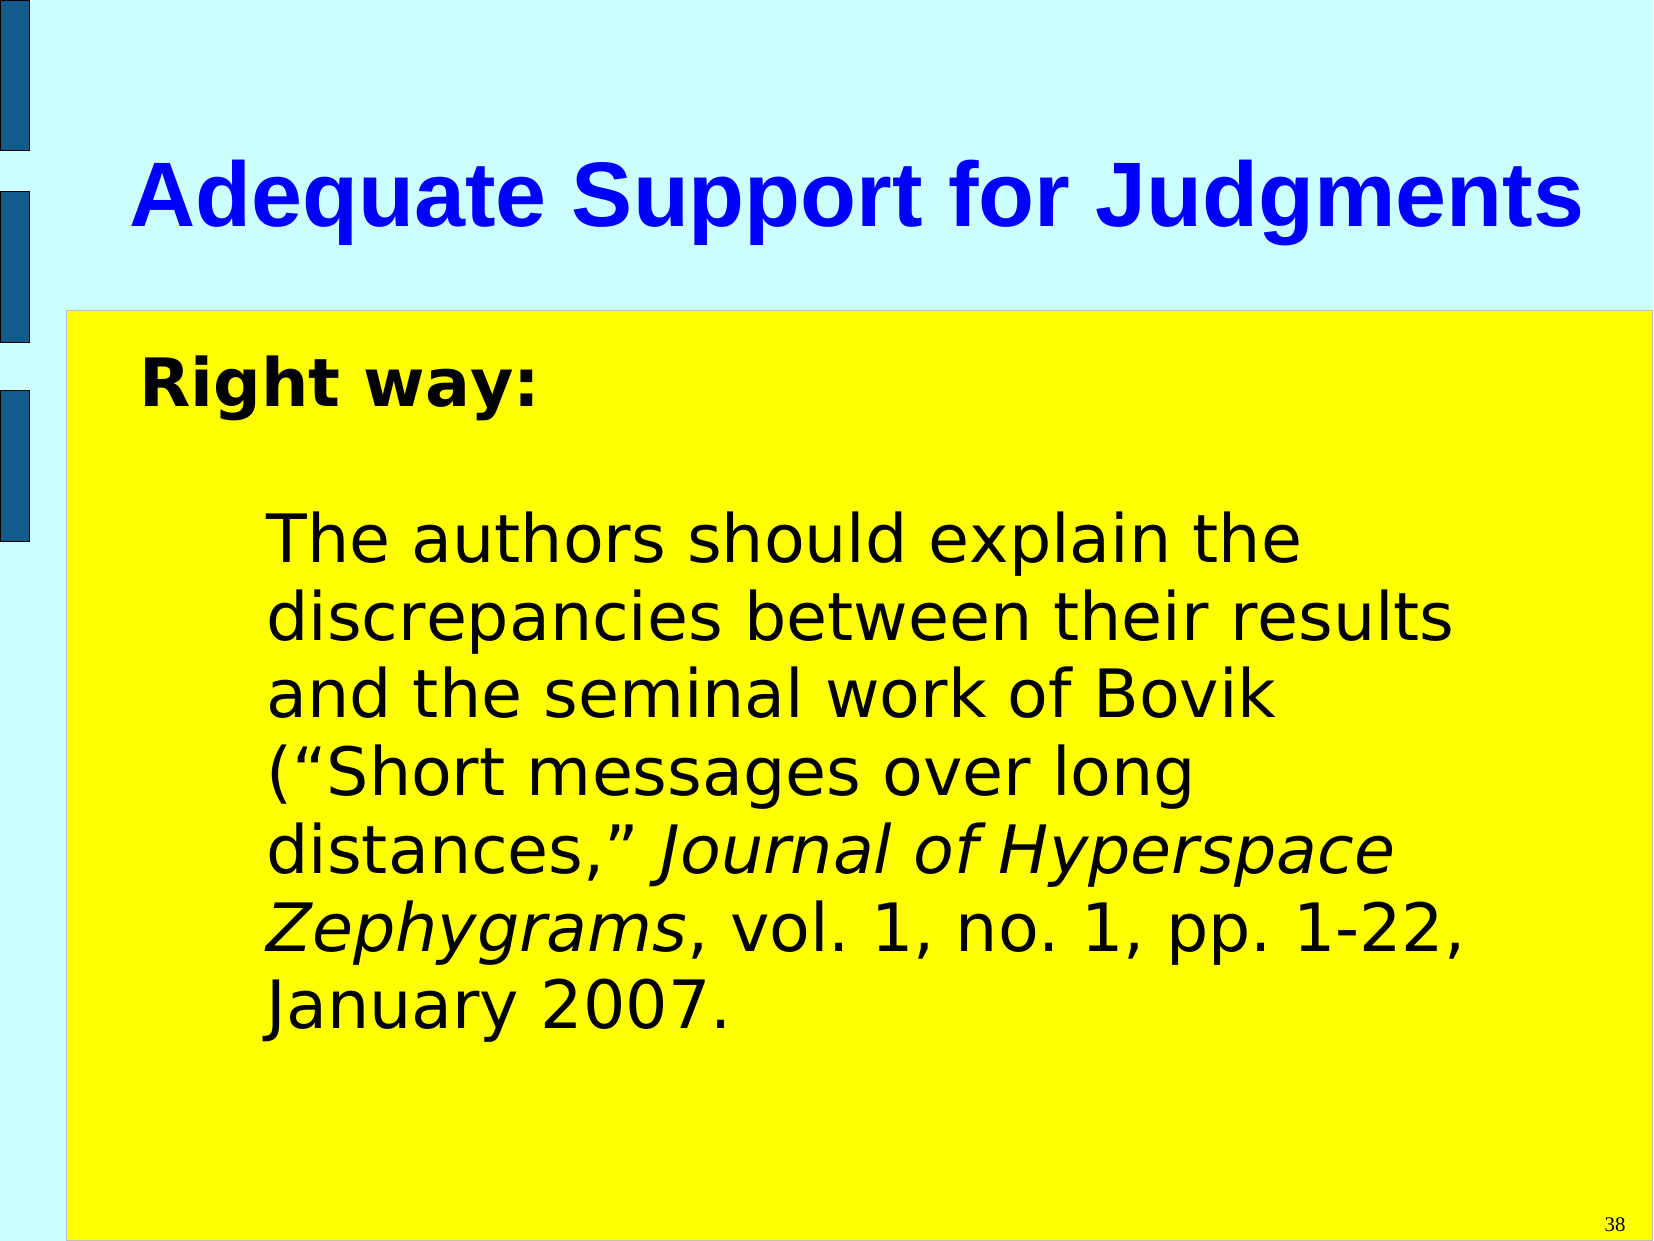

# Adequate Support for Judgments
Right way:
The authors should explain the discrepancies between their results and the seminal work of Bovik (“Short messages over long distances,” Journal of Hyperspace Zephygrams, vol. 1, no. 1, pp. 1-22, January 2007.